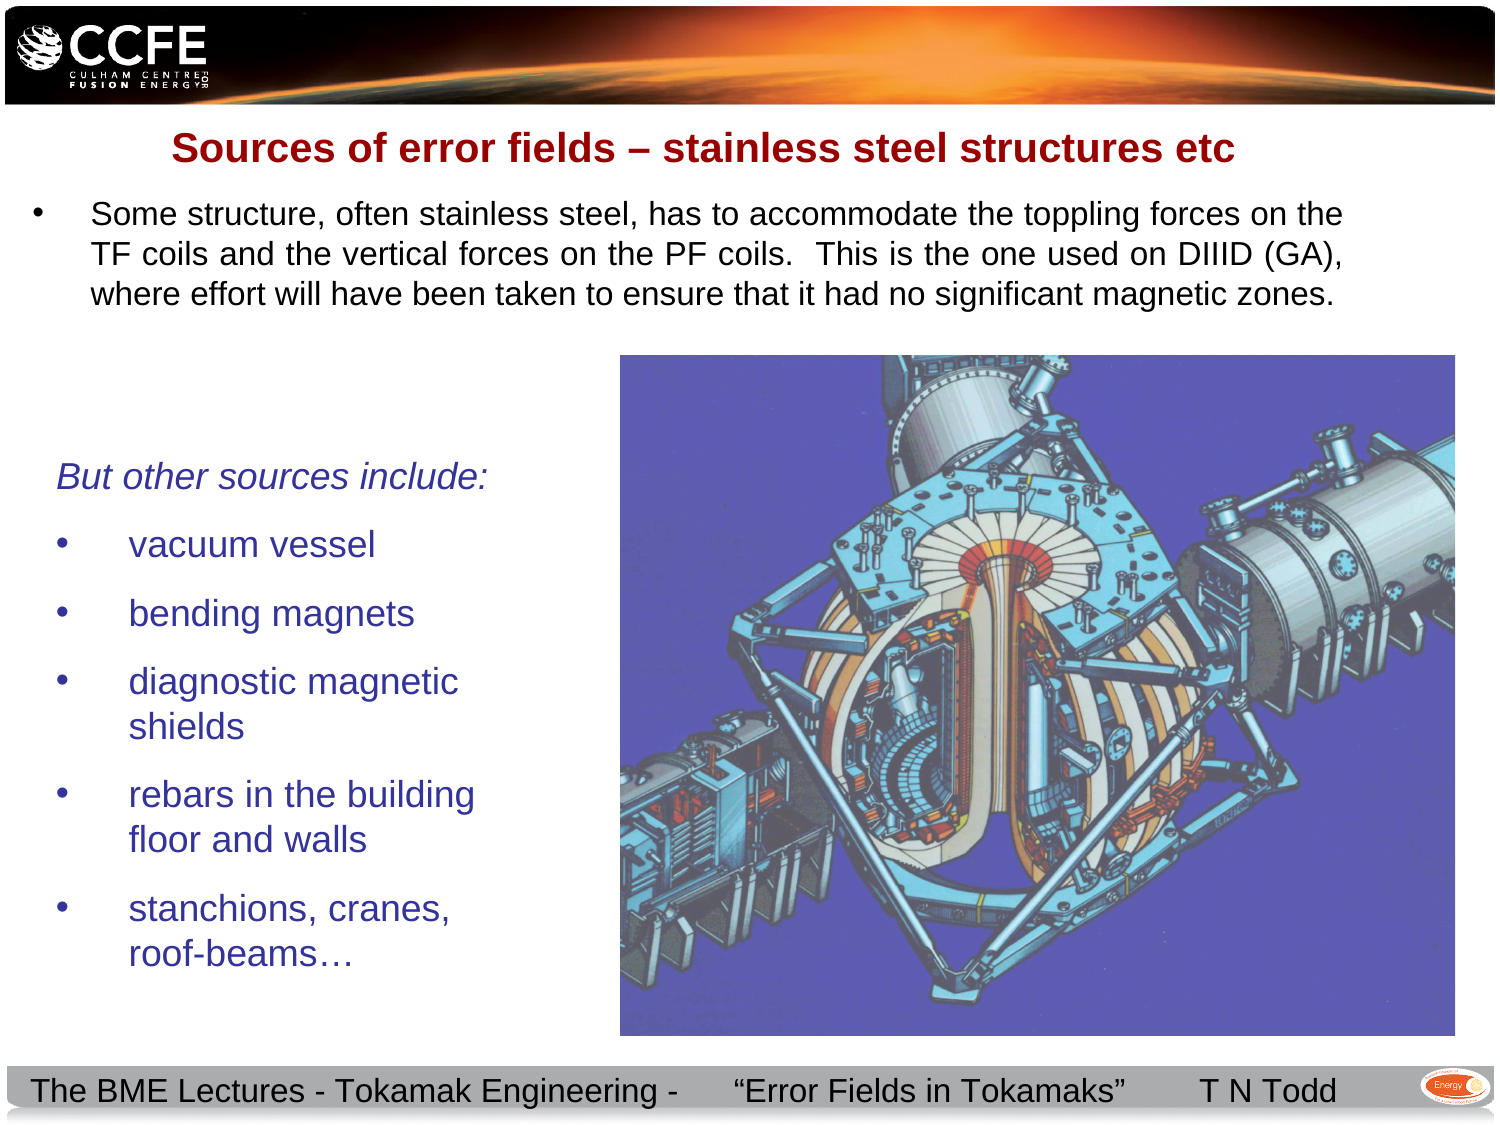

Sources of error fields – stainless steel structures etc
Some structure, often stainless steel, has to accommodate the toppling forces on the TF coils and the vertical forces on the PF coils. This is the one used on DIIID (GA), where effort will have been taken to ensure that it had no significant magnetic zones.
But other sources include:
vacuum vessel
bending magnets
diagnostic magnetic shields
rebars in the building floor and walls
stanchions, cranes, roof-beams…